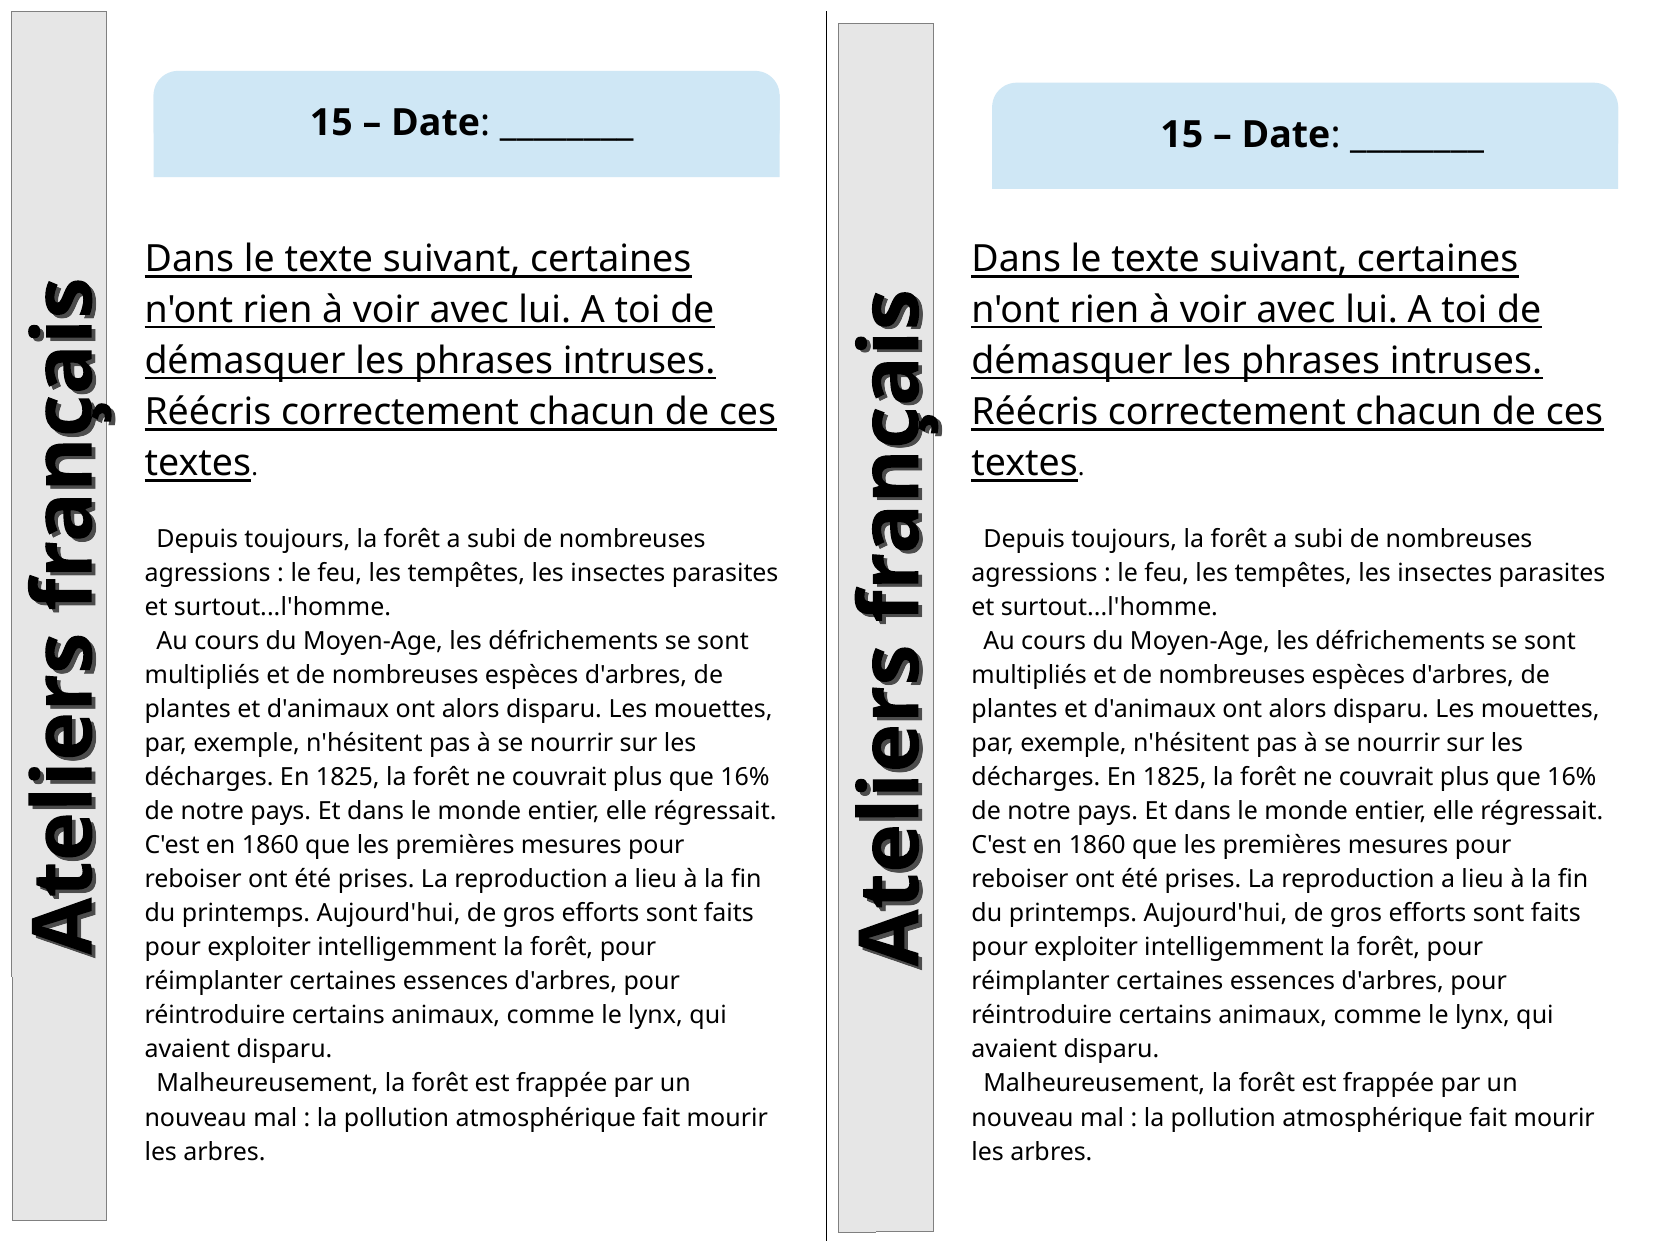

15 – Date: ________
15 – Date: ________
Dans le texte suivant, certaines n'ont rien à voir avec lui. A toi de démasquer les phrases intruses. Réécris correctement chacun de ces textes.
Depuis toujours, la forêt a subi de nombreuses agressions : le feu, les tempêtes, les insectes parasites et surtout...l'homme.
Au cours du Moyen-Age, les défrichements se sont multipliés et de nombreuses espèces d'arbres, de plantes et d'animaux ont alors disparu. Les mouettes, par, exemple, n'hésitent pas à se nourrir sur les décharges. En 1825, la forêt ne couvrait plus que 16% de notre pays. Et dans le monde entier, elle régressait. C'est en 1860 que les premières mesures pour reboiser ont été prises. La reproduction a lieu à la fin du printemps. Aujourd'hui, de gros efforts sont faits pour exploiter intelligemment la forêt, pour réimplanter certaines essences d'arbres, pour réintroduire certains animaux, comme le lynx, qui avaient disparu.
Malheureusement, la forêt est frappée par un nouveau mal : la pollution atmosphérique fait mourir les arbres.
Dans le texte suivant, certaines n'ont rien à voir avec lui. A toi de démasquer les phrases intruses. Réécris correctement chacun de ces textes.
Depuis toujours, la forêt a subi de nombreuses agressions : le feu, les tempêtes, les insectes parasites et surtout...l'homme.
Au cours du Moyen-Age, les défrichements se sont multipliés et de nombreuses espèces d'arbres, de plantes et d'animaux ont alors disparu. Les mouettes, par, exemple, n'hésitent pas à se nourrir sur les décharges. En 1825, la forêt ne couvrait plus que 16% de notre pays. Et dans le monde entier, elle régressait. C'est en 1860 que les premières mesures pour reboiser ont été prises. La reproduction a lieu à la fin du printemps. Aujourd'hui, de gros efforts sont faits pour exploiter intelligemment la forêt, pour réimplanter certaines essences d'arbres, pour réintroduire certains animaux, comme le lynx, qui avaient disparu.
Malheureusement, la forêt est frappée par un nouveau mal : la pollution atmosphérique fait mourir les arbres.
Ateliers français
Ateliers français